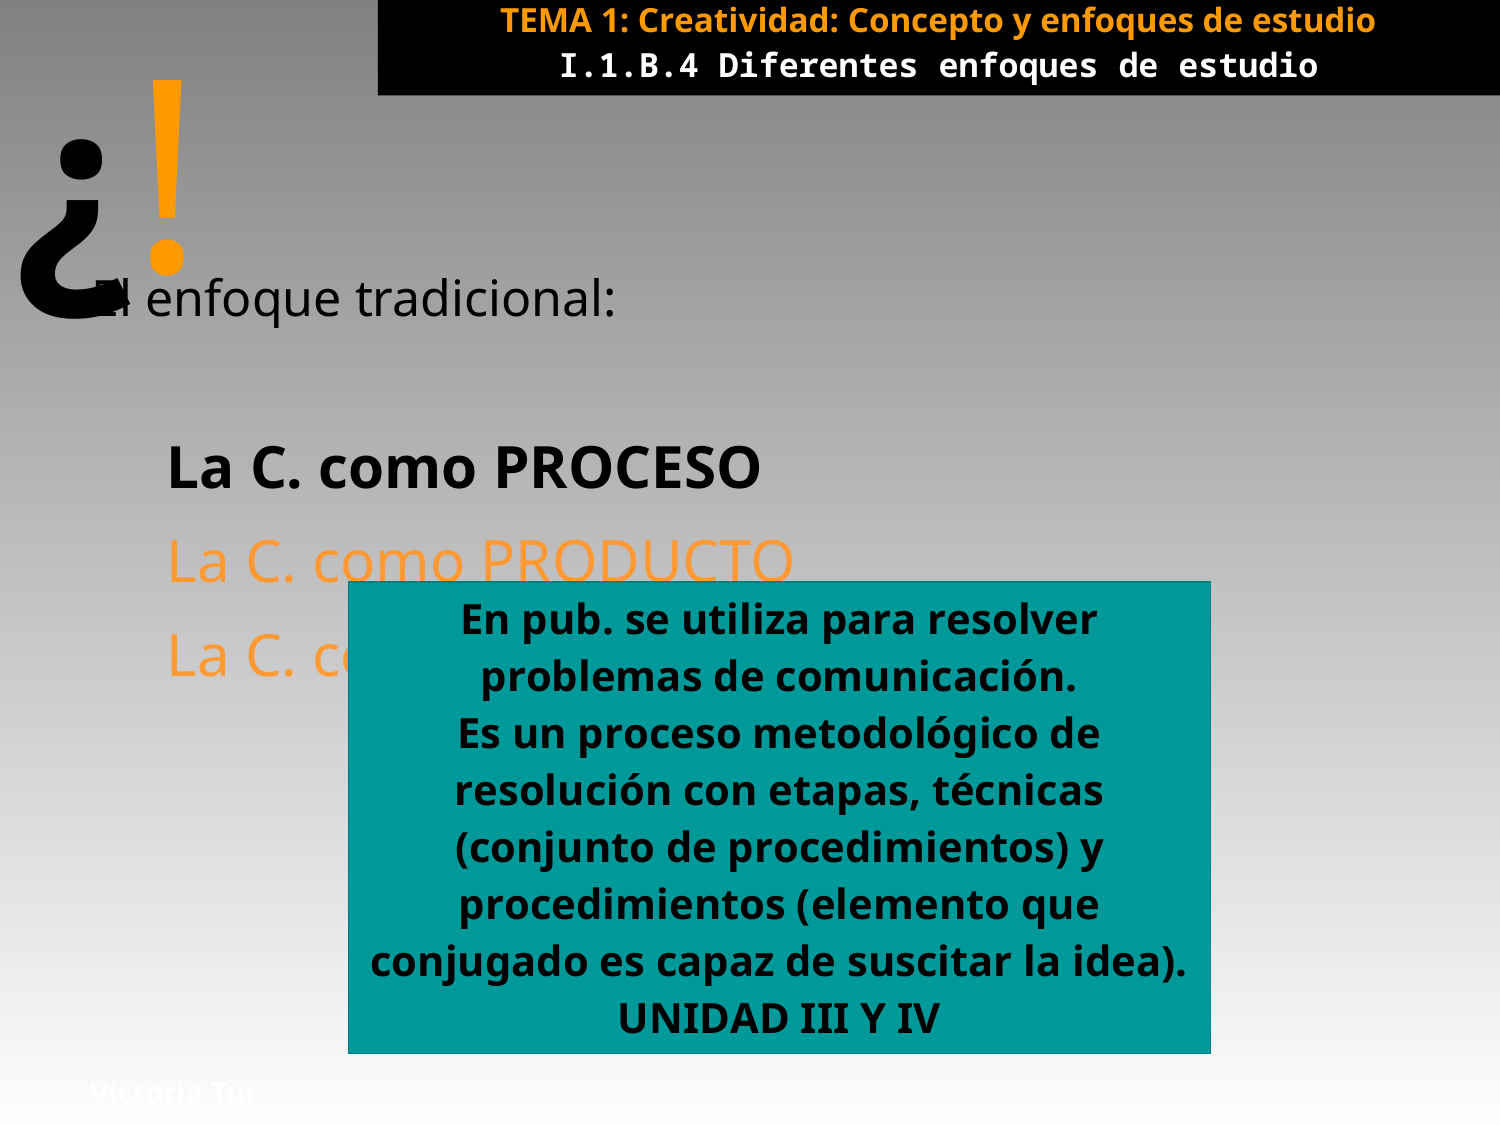

TEMA 1: Creatividad: Concepto y enfoques de estudio
I.1.B.4 Diferentes enfoques de estudio
# El enfoque tradicional:
La C. como PROCESO
La C. como PRODUCTO
La C. como rasgo de PERSONALIDAD
En pub. se utiliza para resolver problemas de comunicación.
Es un proceso metodológico de resolución con etapas, técnicas (conjunto de procedimientos) y procedimientos (elemento que conjugado es capaz de suscitar la idea). UNIDAD III Y IV